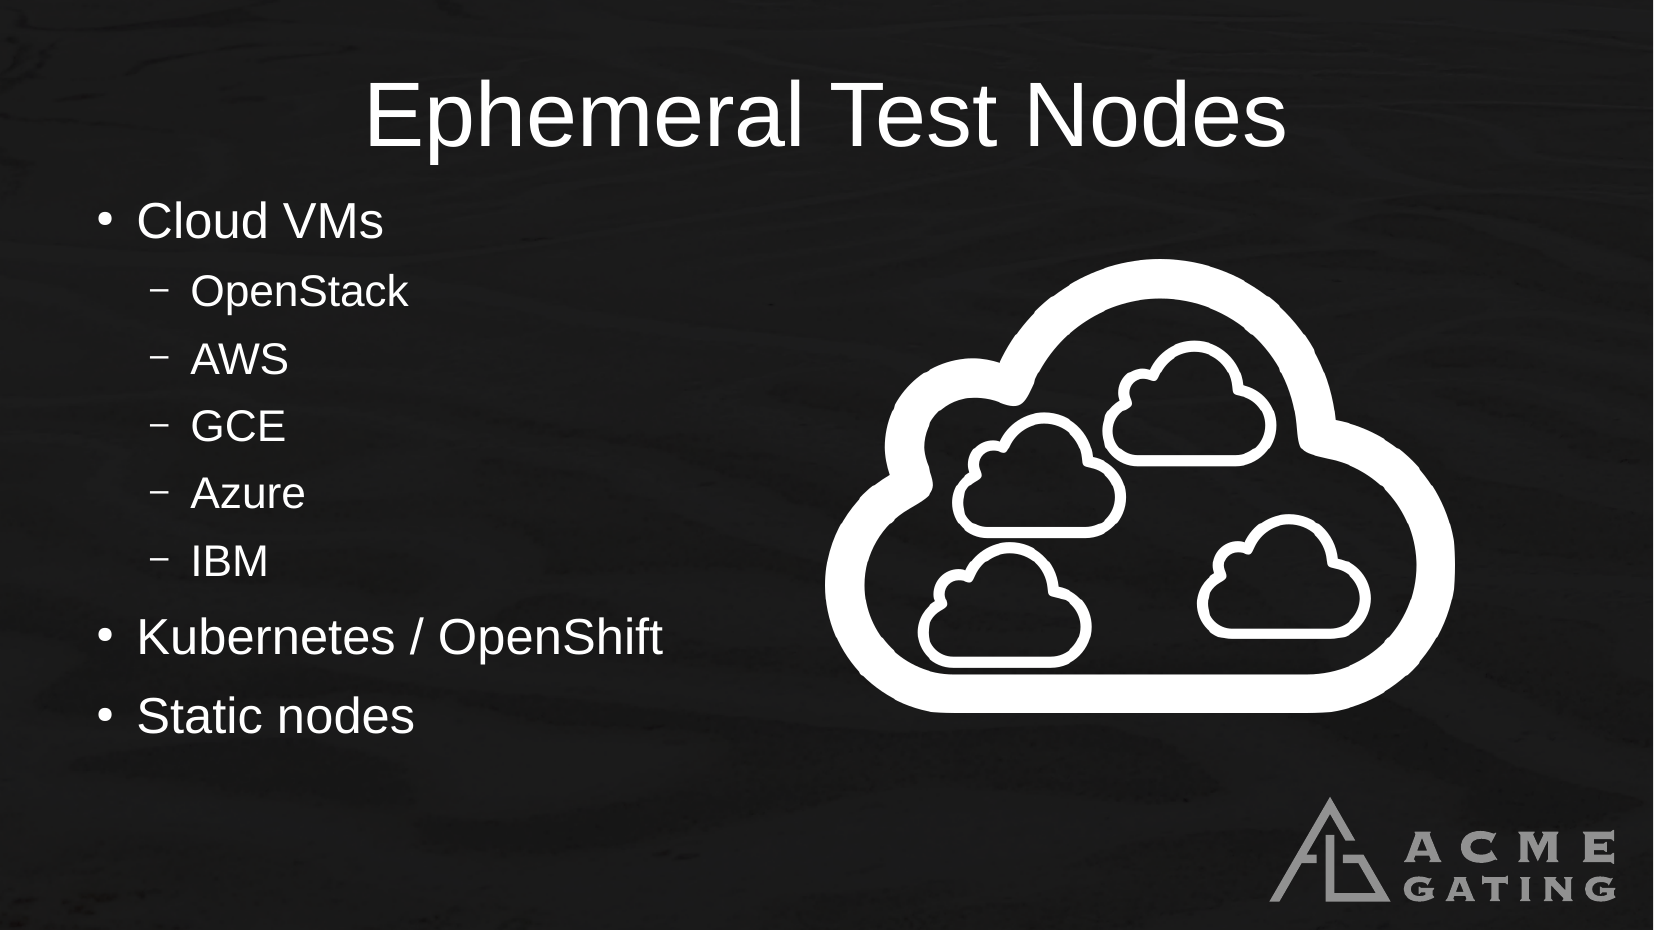

# Ephemeral Test Nodes
Cloud VMs
OpenStack
AWS
GCE
Azure
IBM
Kubernetes / OpenShift
Static nodes